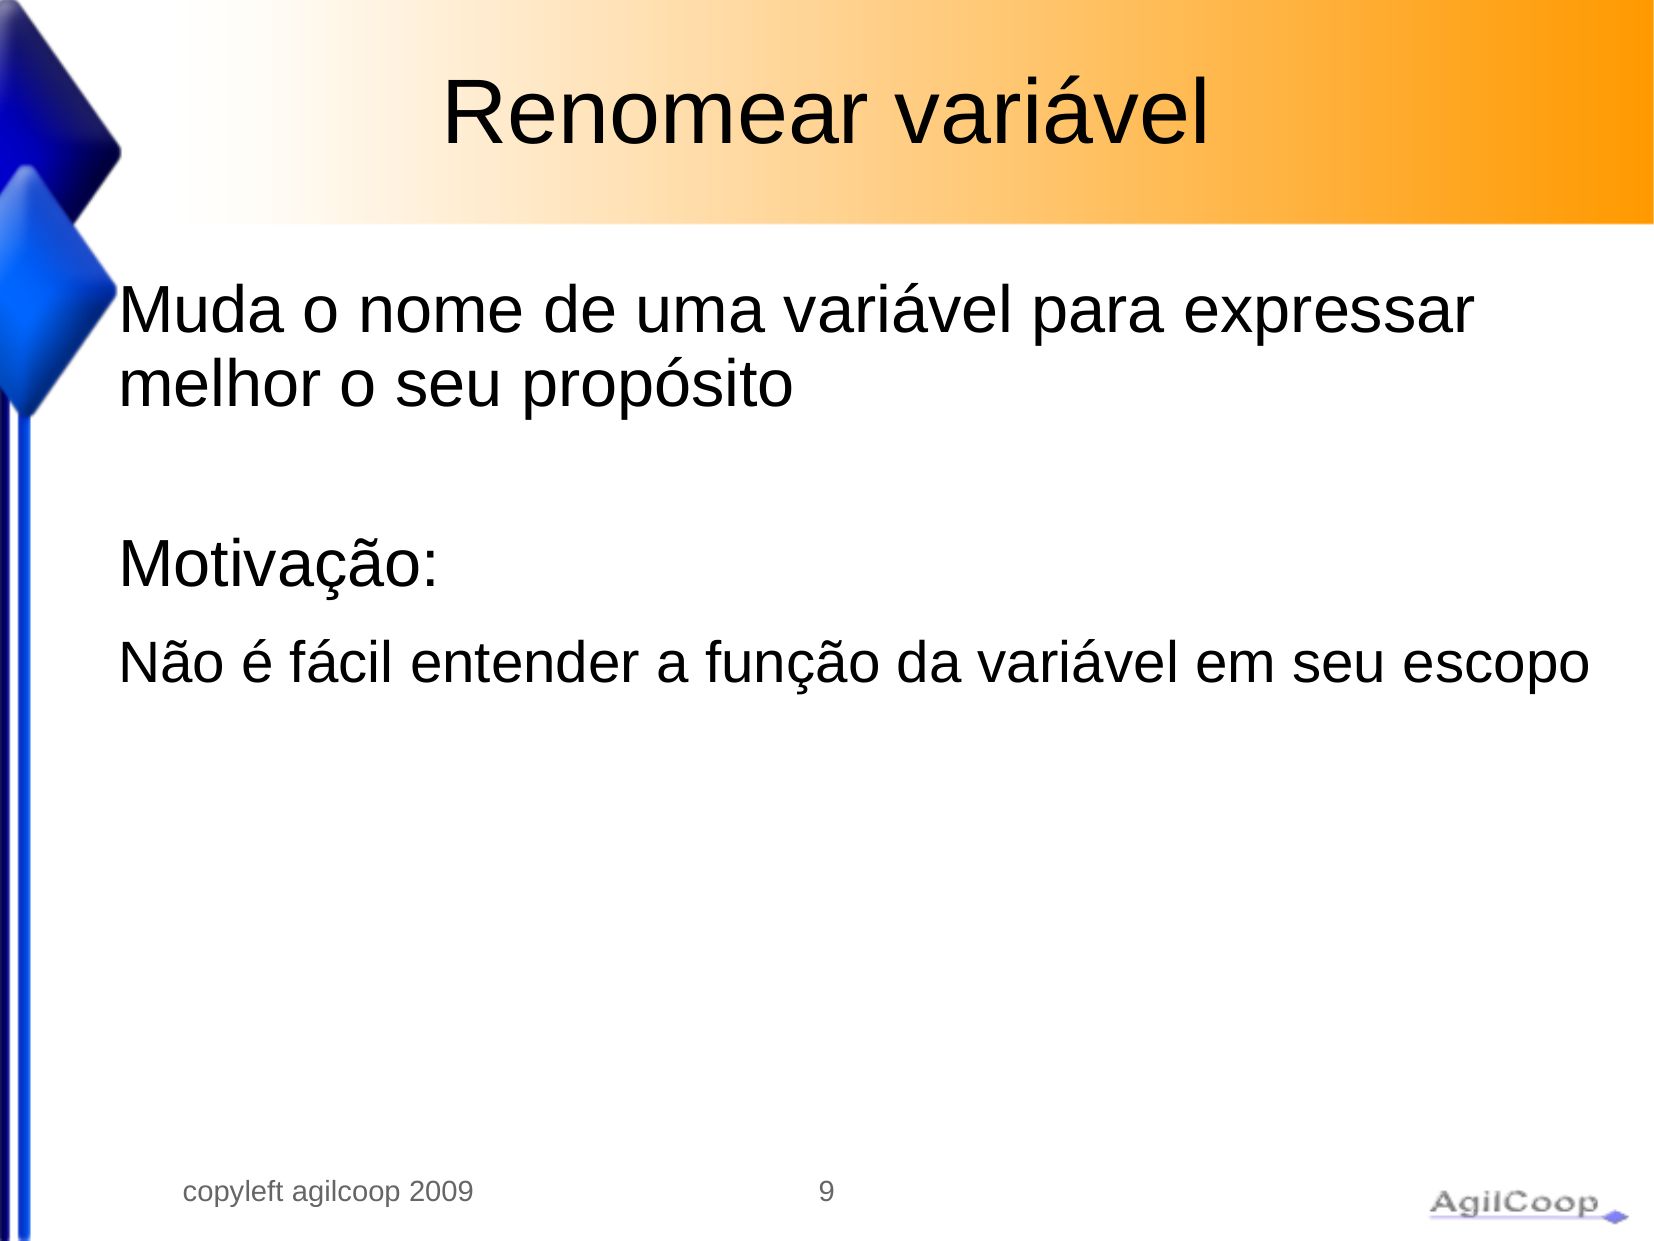

# Renomear variável
Muda o nome de uma variável para expressar melhor o seu propósito
Motivação:
Não é fácil entender a função da variável em seu escopo
copyleft agilcoop 2009
9